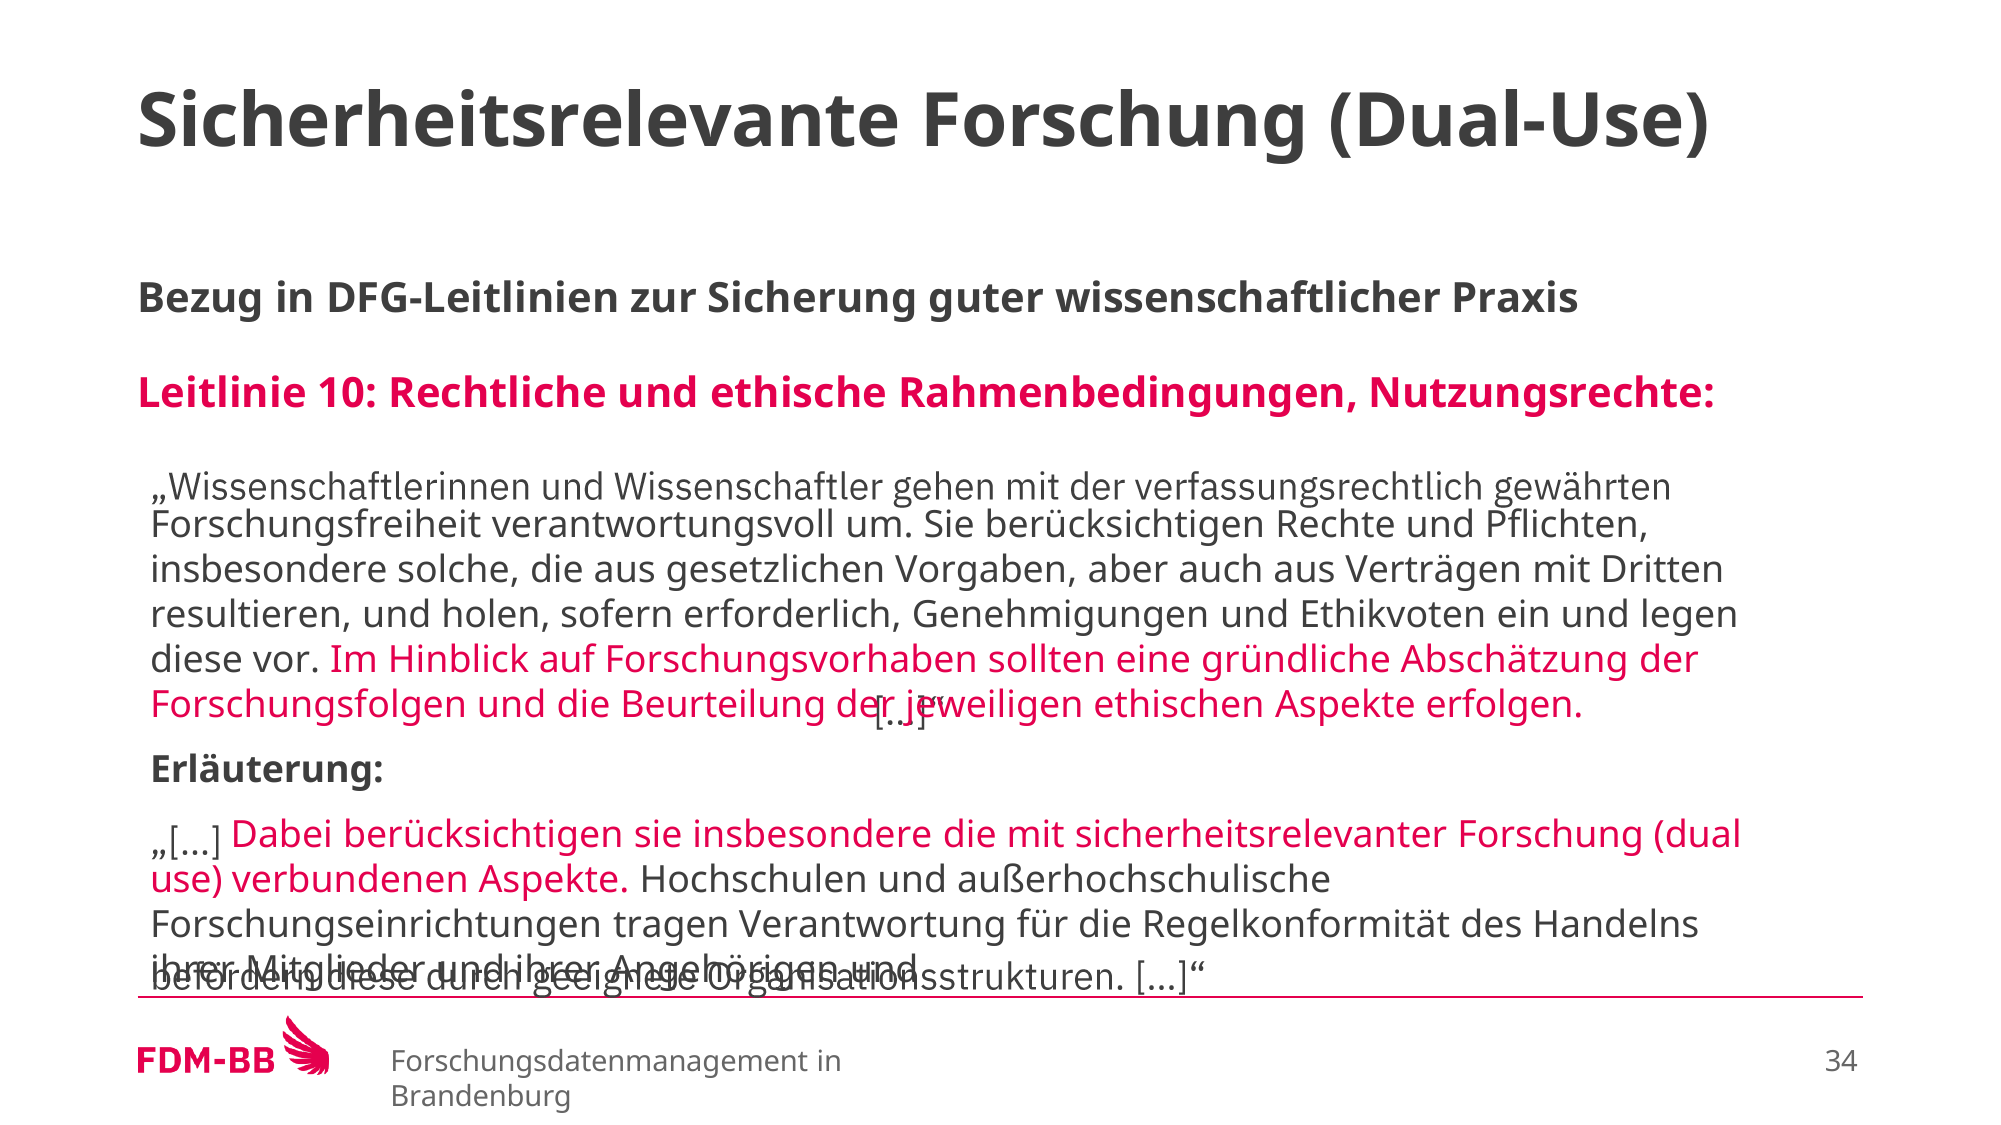

# Sicherheitsrelevante Forschung (Dual-Use)
Bezug in DFG-Leitlinien zur Sicherung guter wissenschaftlicher Praxis
Leitlinie 10: Rechtliche und ethische Rahmenbedingungen, Nutzungsrechte:
Forschungsfreiheit verantwortungsvoll um. Sie berücksichtigen Rechte und Pflichten, insbesondere solche, die aus gesetzlichen Vorgaben, aber auch aus Verträgen mit Dritten resultieren, und holen, sofern erforderlich, Genehmigungen und Ethikvoten ein und legen diese vor. Im Hinblick auf Forschungsvorhaben sollten eine gründliche Abschätzung der Forschungsfolgen und die Beurteilung der jeweiligen ethischen Aspekte erfolgen.
Erläuterung:
Dabei berücksichtigen sie insbesondere die mit sicherheitsrelevanter Forschung (dual use) verbundenen Aspekte. Hochschulen und außerhochschulische Forschungseinrichtungen tragen Verantwortung für die Regelkonformität des Handelns ihrer Mitglieder und ihrer Angehörigen und
Forschungsdatenmanagement in Brandenburg
34